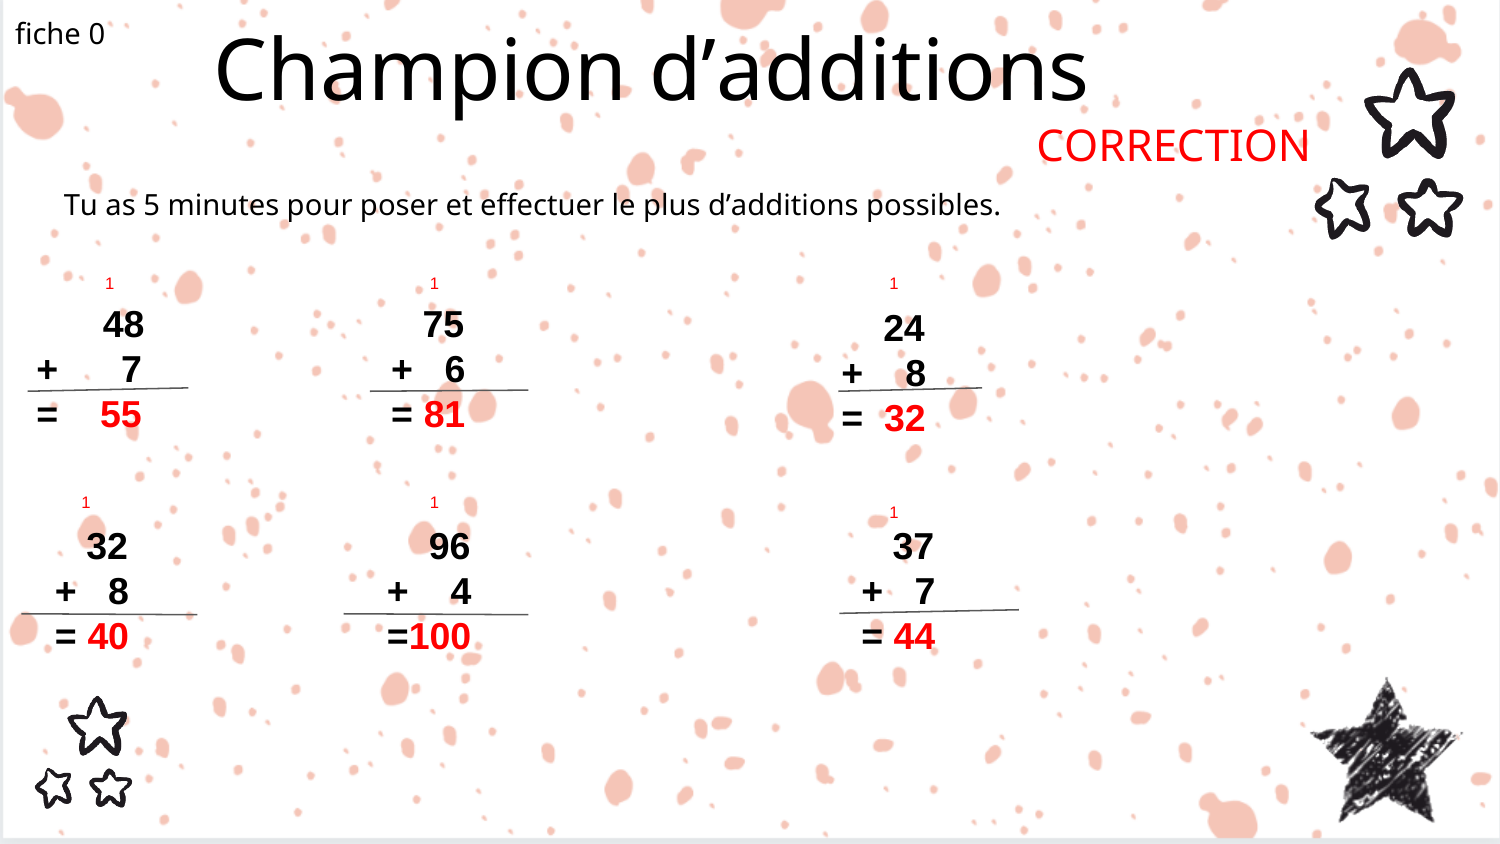

fiche 0
Champion d’additions
CORRECTION
Tu as 5 minutes pour poser et effectuer le plus d’additions possibles.
1
1
1
 48
+ 7
= 55
 75
+ 6
= 81
 24
+ 8
= 32
1
1
1
 32
+ 8
= 40
 96
+ 4
=100
 37
+ 7
= 44